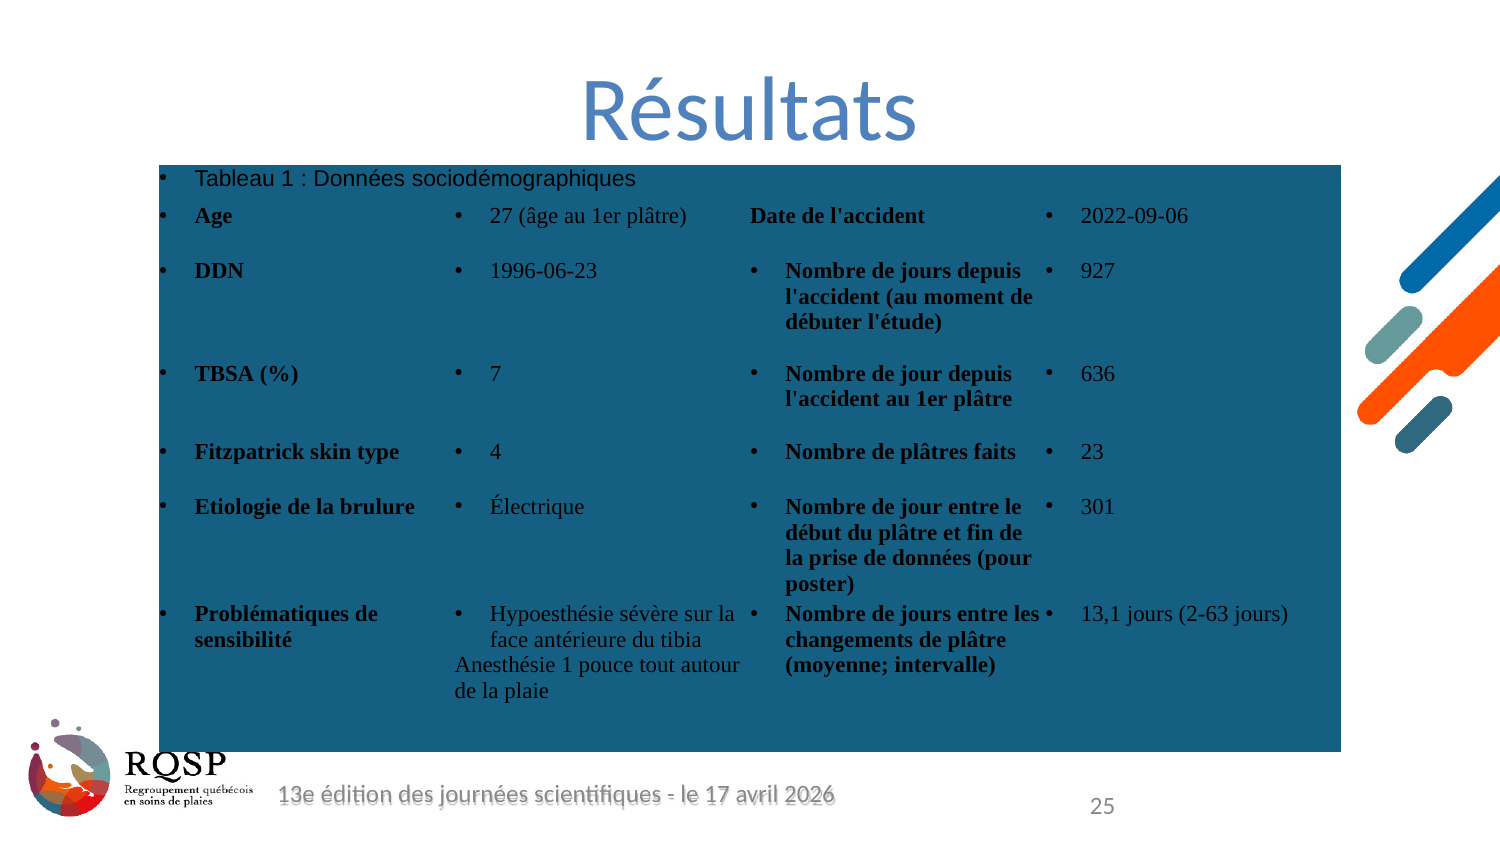

# Résultats
| Tableau 1 : Données sociodémographiques | | | |
| --- | --- | --- | --- |
| Age | 27 (âge au 1er plâtre) | Date de l'accident | 2022-09-06 |
| DDN | 1996-06-23 | Nombre de jours depuis l'accident (au moment de débuter l'étude) | 927 |
| TBSA (%) | 7 | Nombre de jour depuis l'accident au 1er plâtre | 636 |
| Fitzpatrick skin type | 4 | Nombre de plâtres faits | 23 |
| Etiologie de la brulure | Électrique | Nombre de jour entre le début du plâtre et fin de la prise de données (pour poster) | 301 |
| Problématiques de sensibilité | Hypoesthésie sévère sur la face antérieure du tibia Anesthésie 1 pouce tout autour de la plaie | Nombre de jours entre les changements de plâtre (moyenne; intervalle) | 13,1 jours (2-63 jours) |